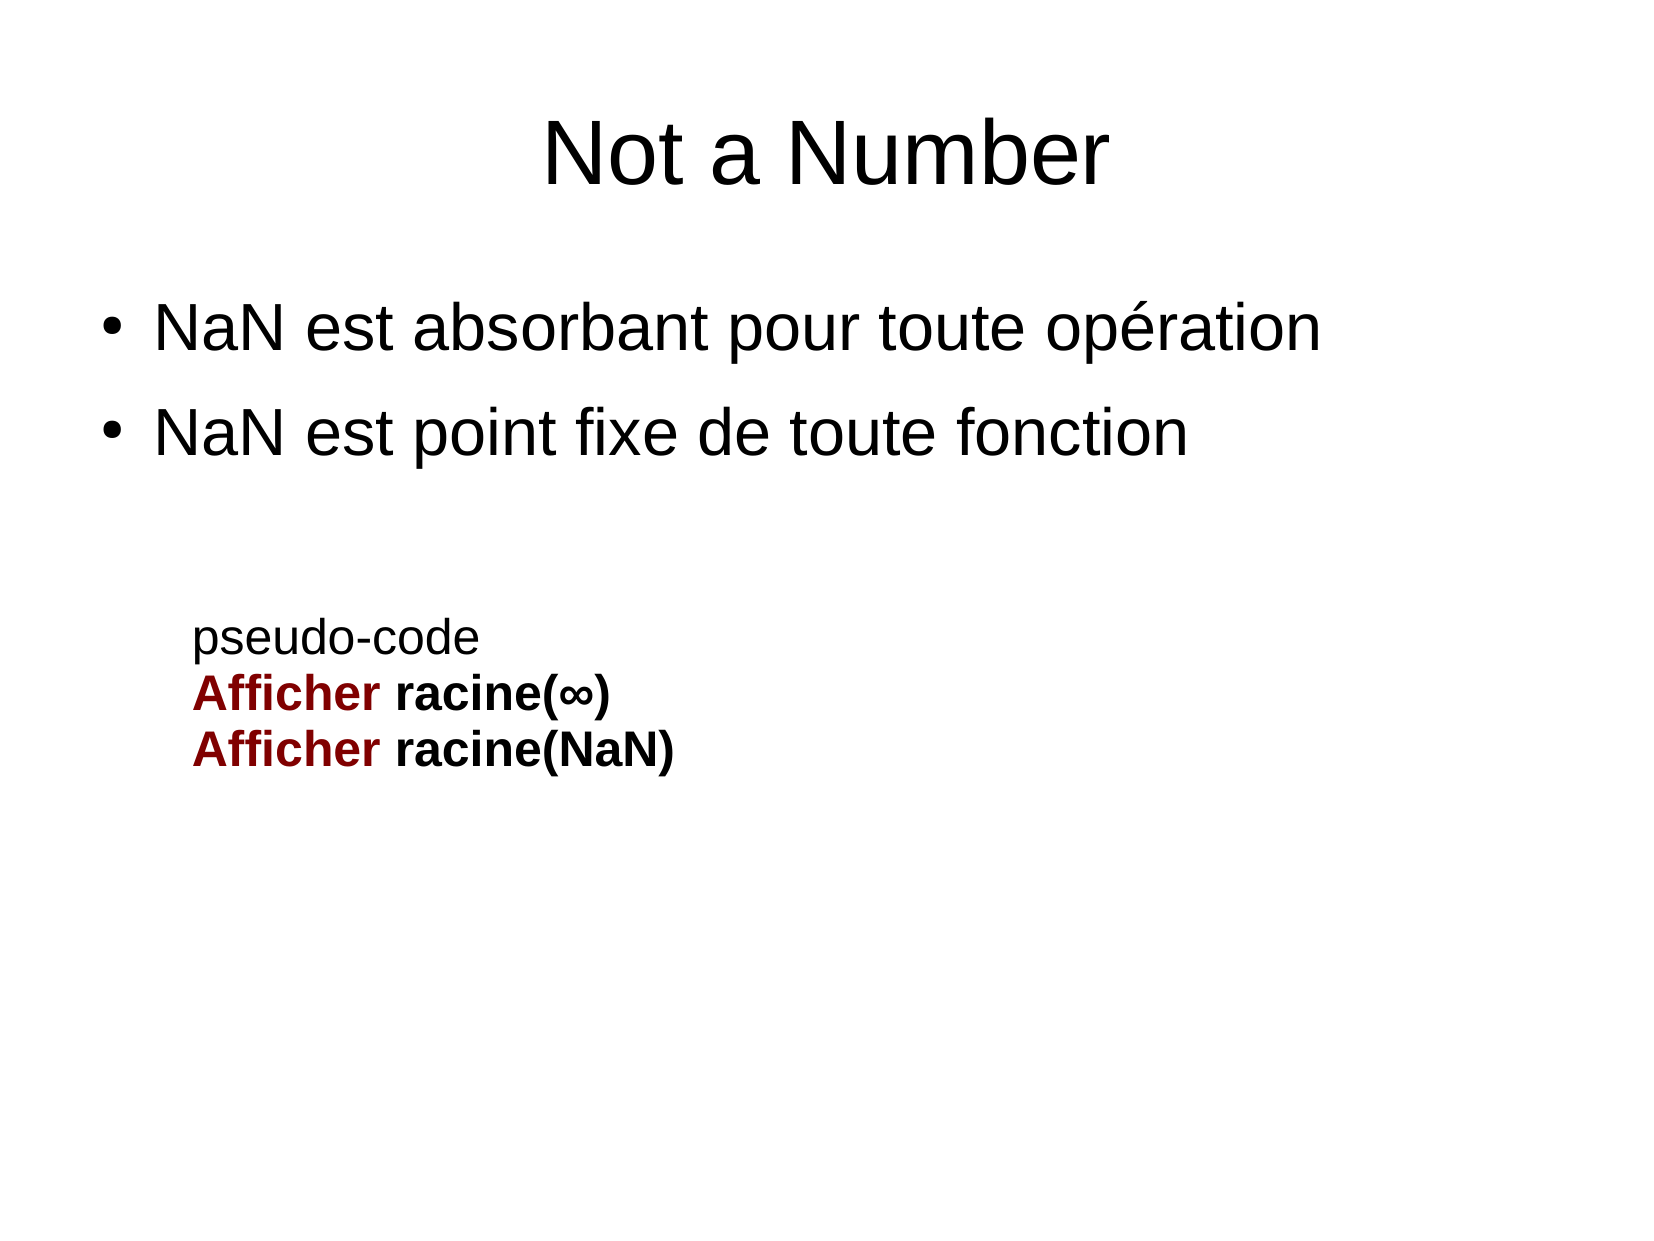

# Not a Number
NaN est absorbant pour toute opération
NaN est point fixe de toute fonction
pseudo-code
Afficher racine(∞)
Afficher racine(NaN)